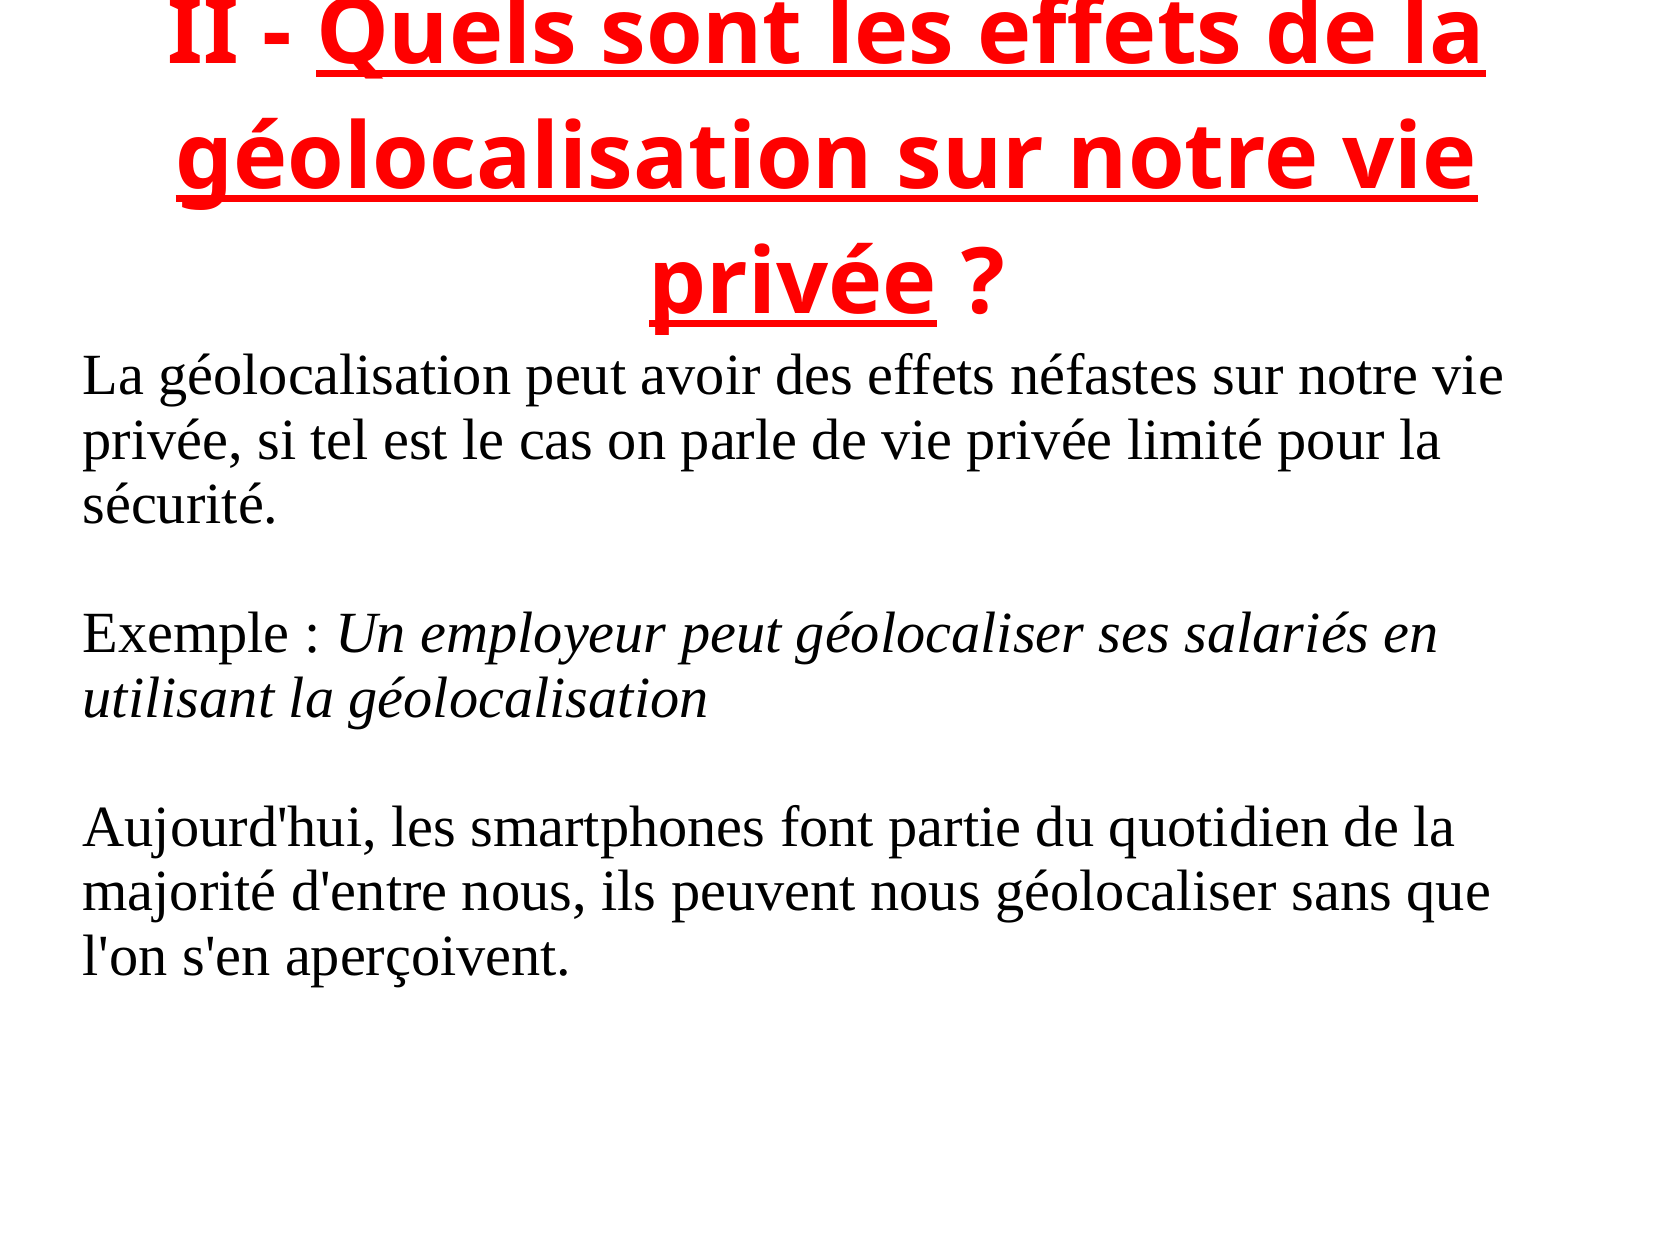

# II - Quels sont les effets de la géolocalisation sur notre vie privée ?
La géolocalisation peut avoir des effets néfastes sur notre vie privée, si tel est le cas on parle de vie privée limité pour la sécurité.
Exemple : Un employeur peut géolocaliser ses salariés en utilisant la géolocalisation
Aujourd'hui, les smartphones font partie du quotidien de la majorité d'entre nous, ils peuvent nous géolocaliser sans que l'on s'en aperçoivent.